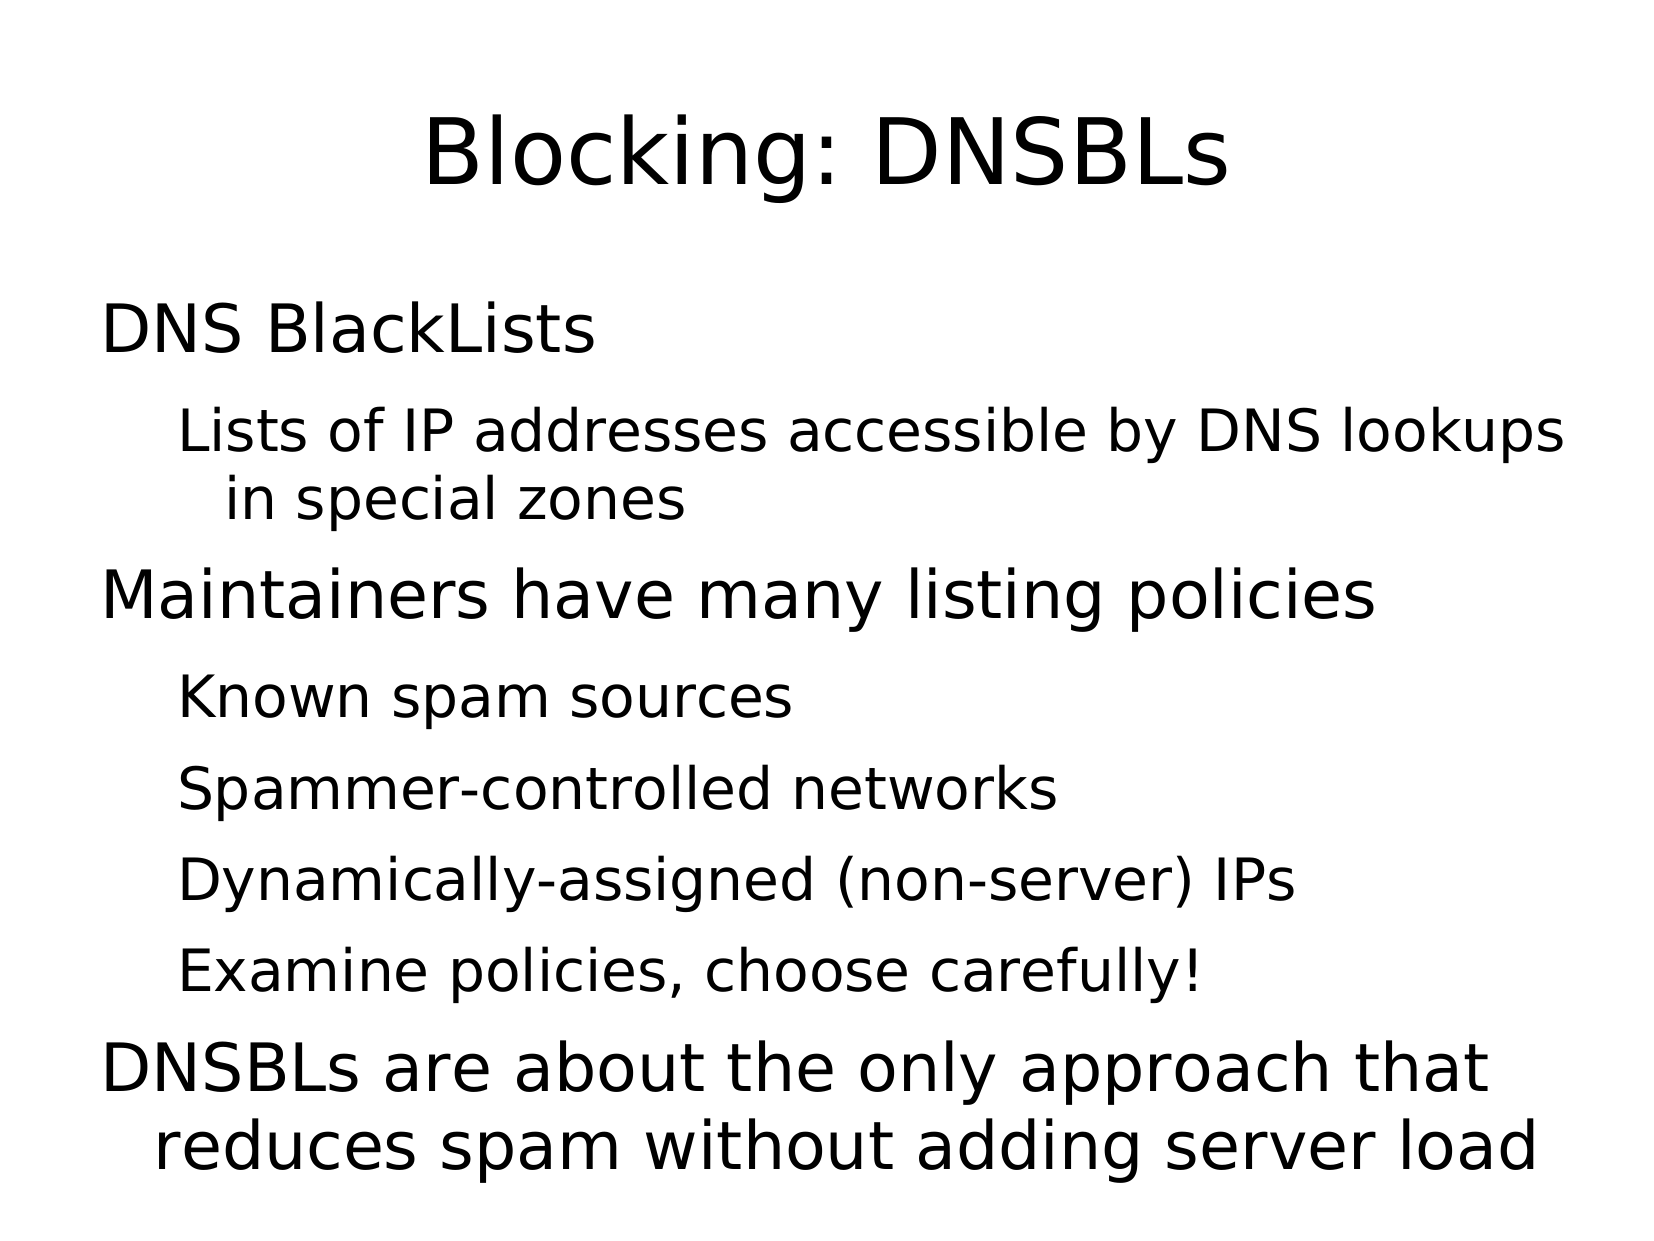

# Blocking: DNSBLs
DNS BlackLists
Lists of IP addresses accessible by DNS lookups in special zones
Maintainers have many listing policies
Known spam sources
Spammer-controlled networks
Dynamically-assigned (non-server) IPs
Examine policies, choose carefully!
DNSBLs are about the only approach that reduces spam without adding server load